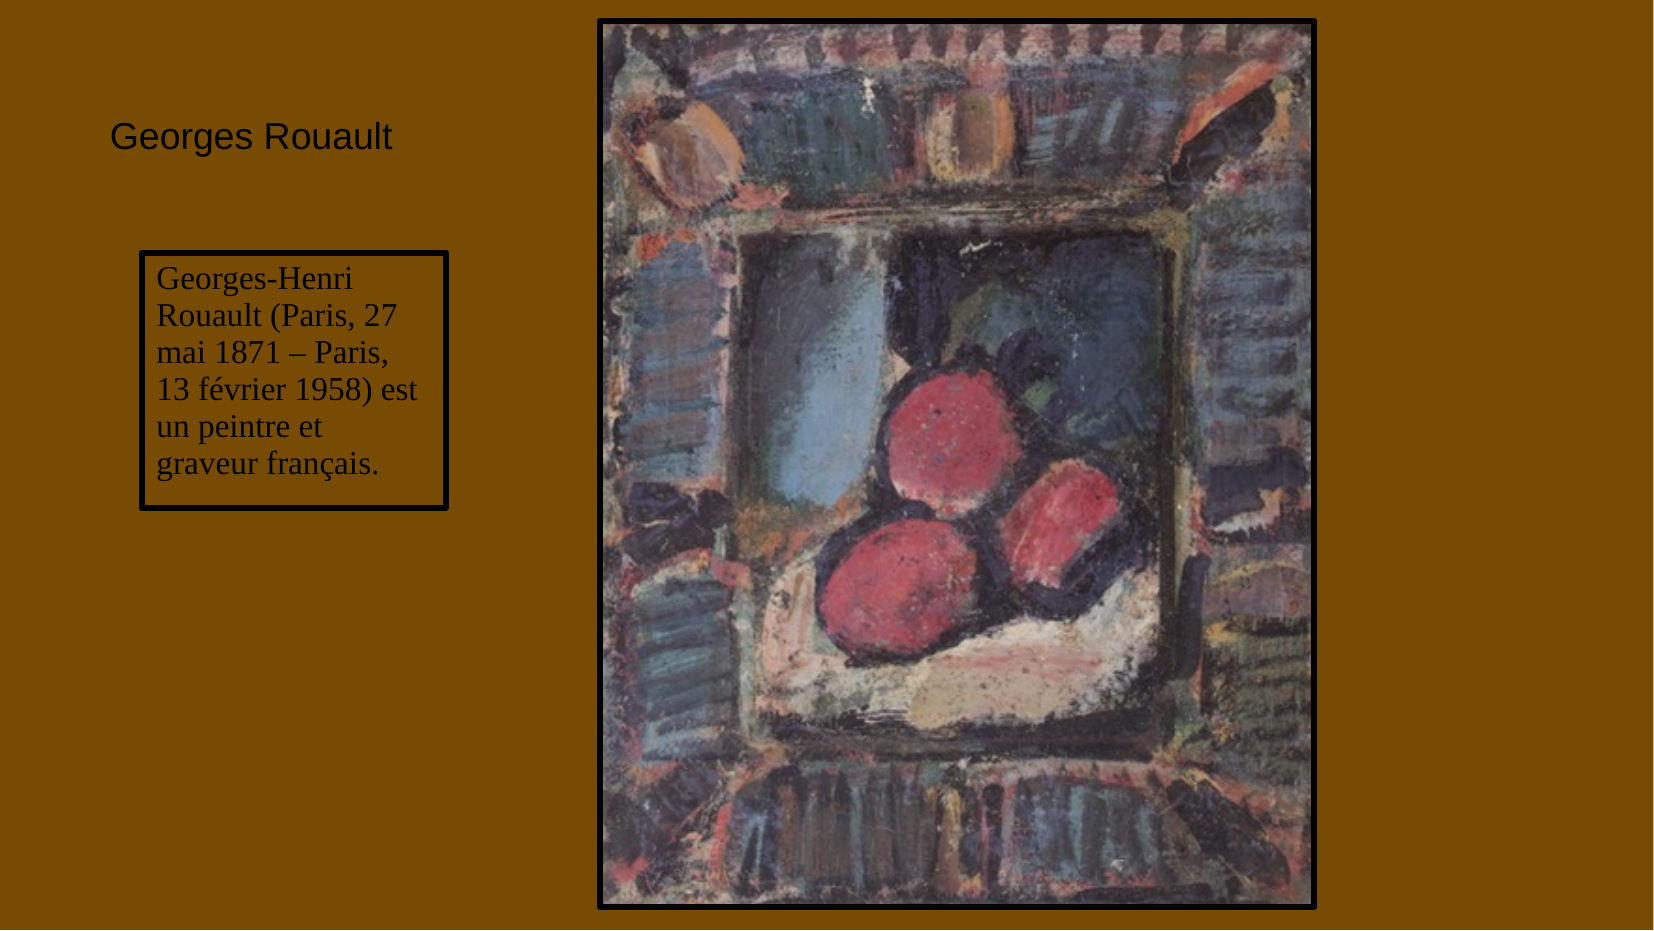

# Georges Rouault
Georges-Henri Rouault (Paris, 27 mai 1871 – Paris, 13 février 1958) est un peintre et graveur français.